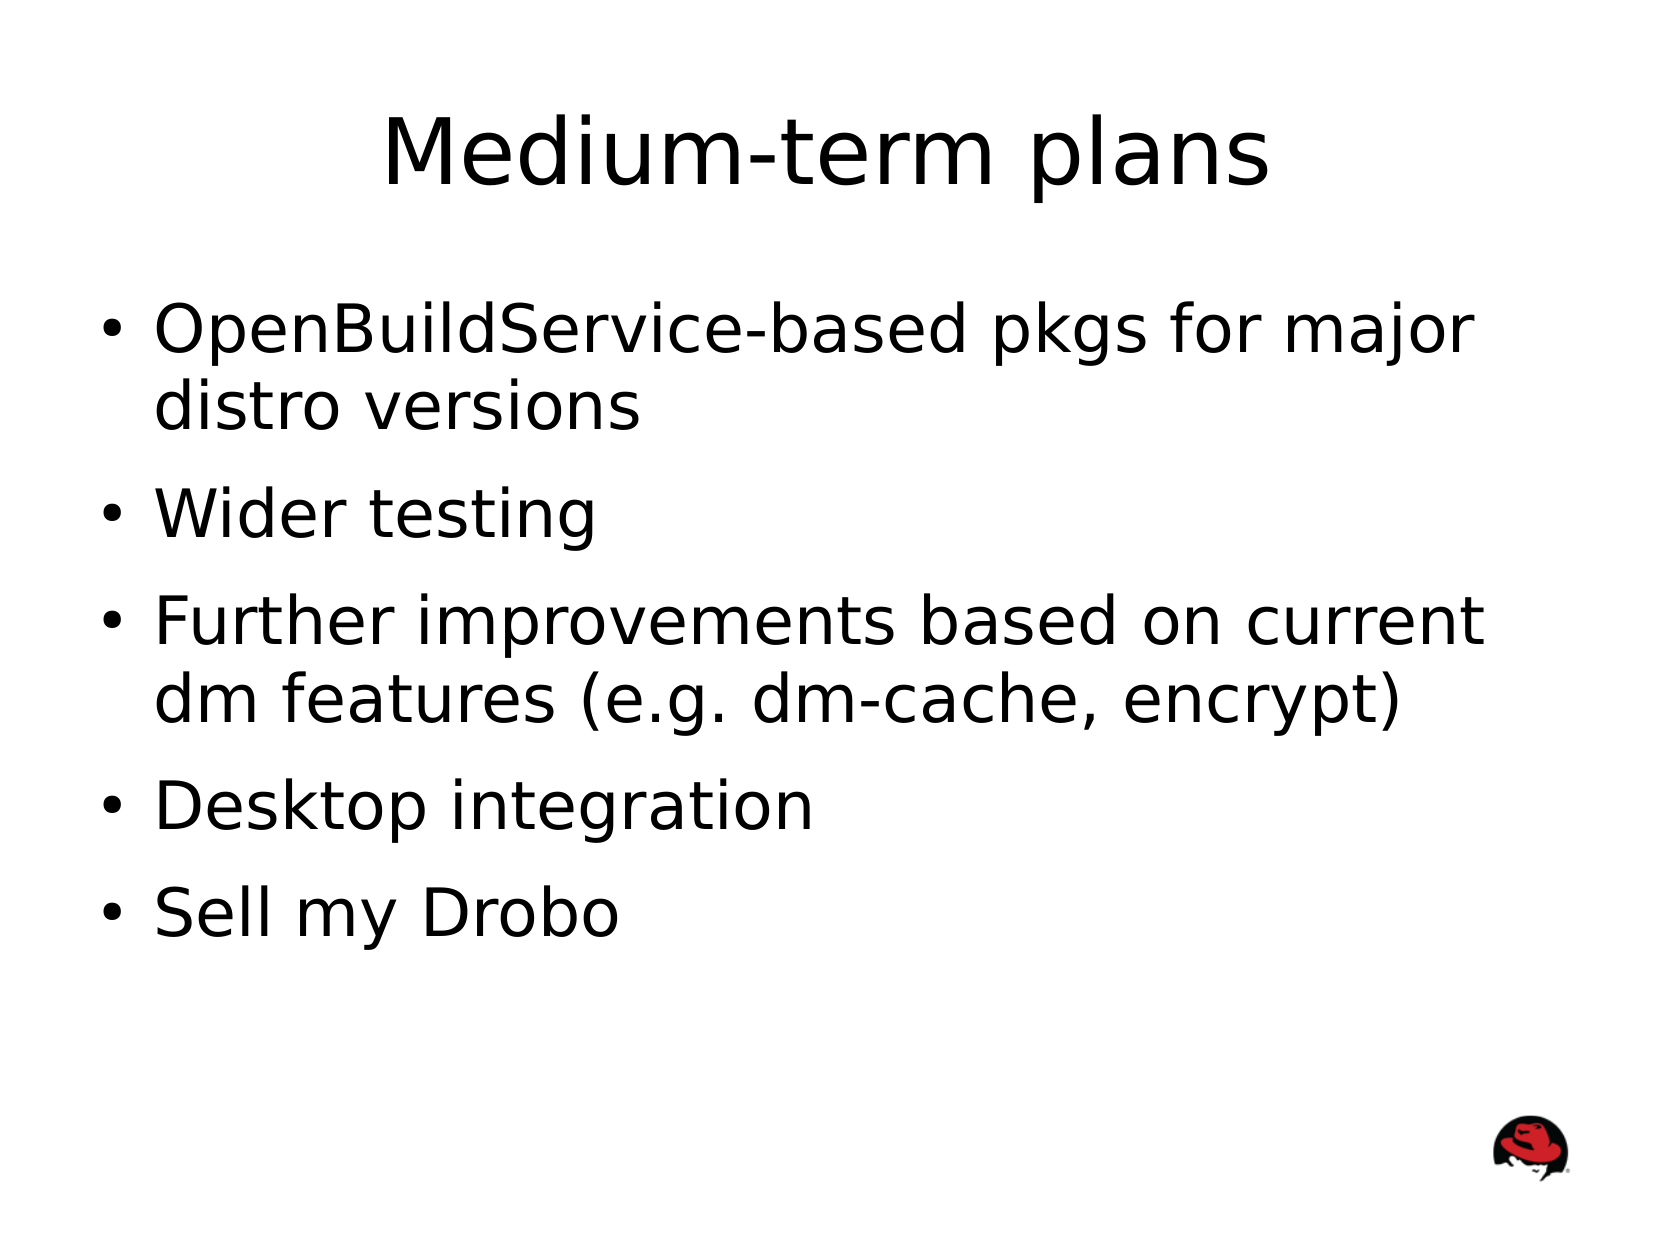

# Medium-term plans
OpenBuildService-based pkgs for major distro versions
Wider testing
Further improvements based on current dm features (e.g. dm-cache, encrypt)
Desktop integration
Sell my Drobo